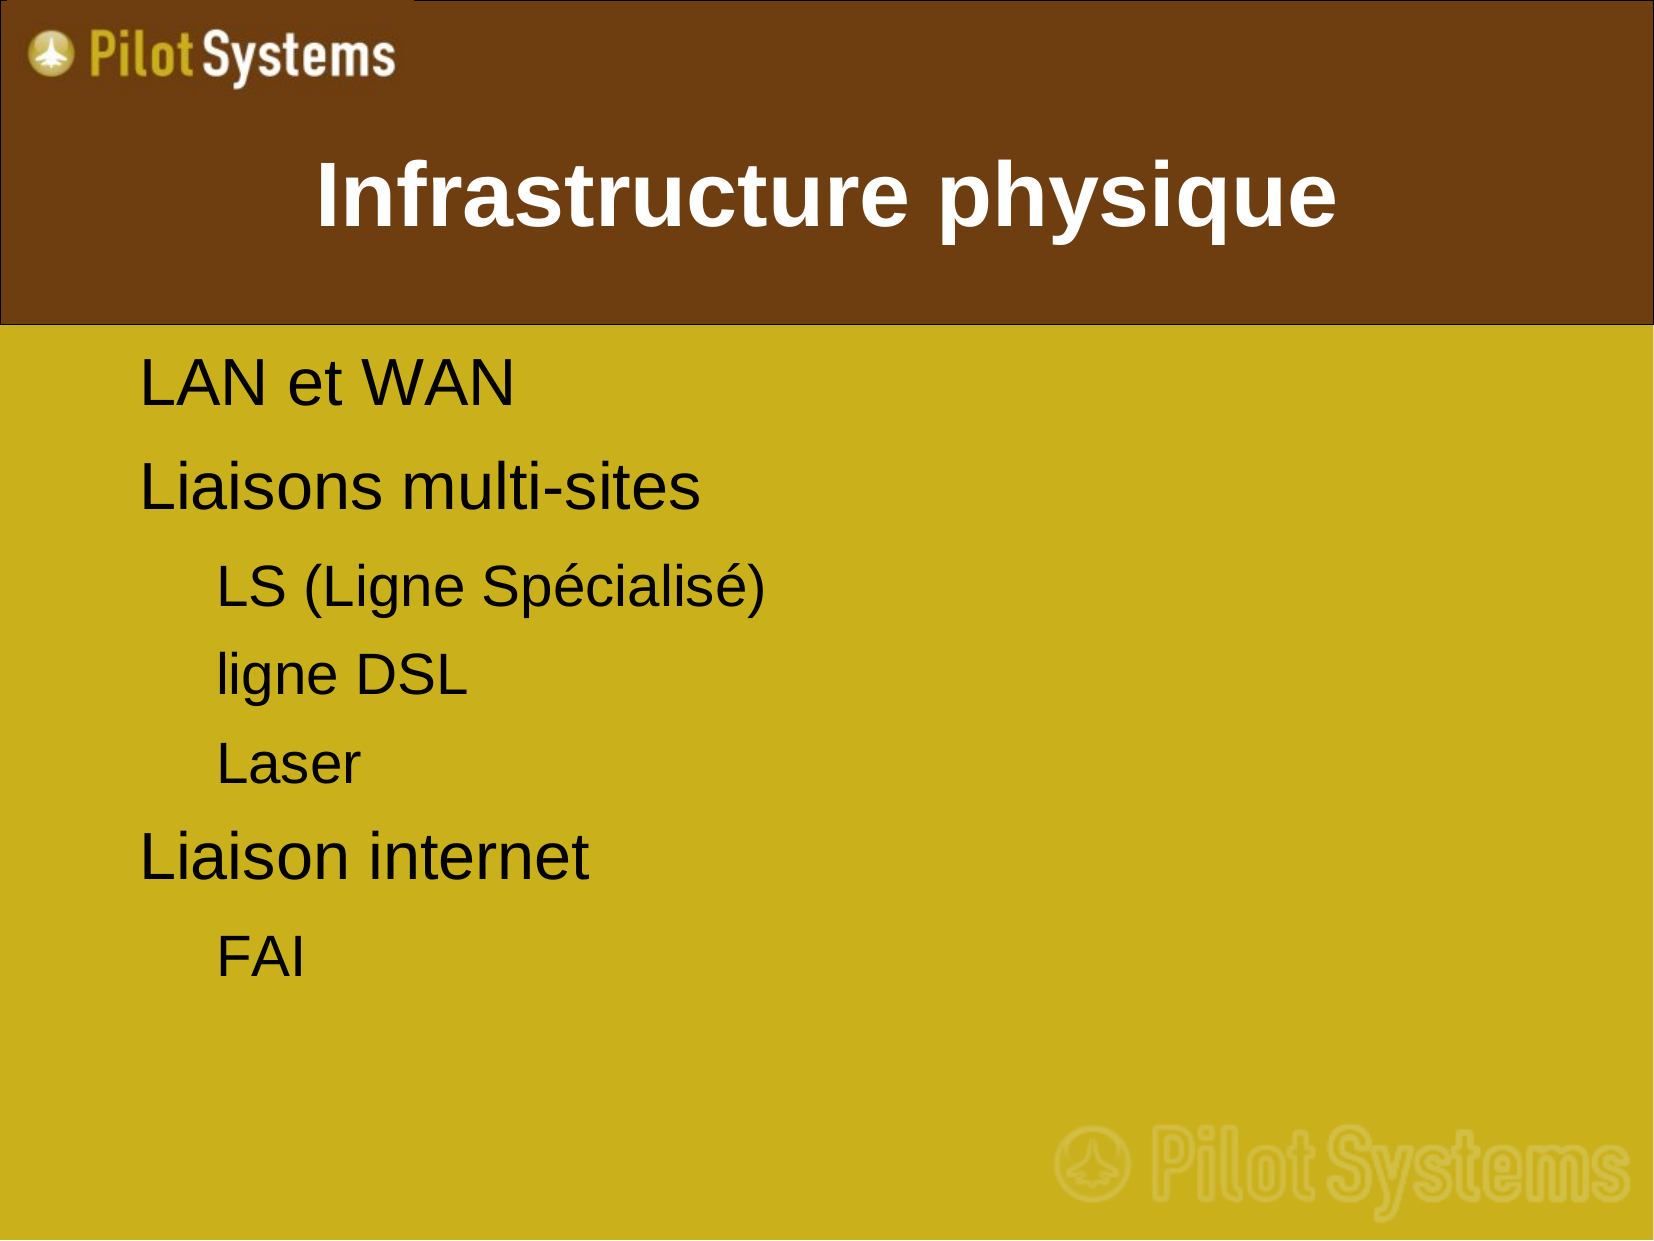

# Infrastructure physique
LAN et WAN
Liaisons multi-sites
LS (Ligne Spécialisé)
ligne DSL
Laser
Liaison internet
FAI